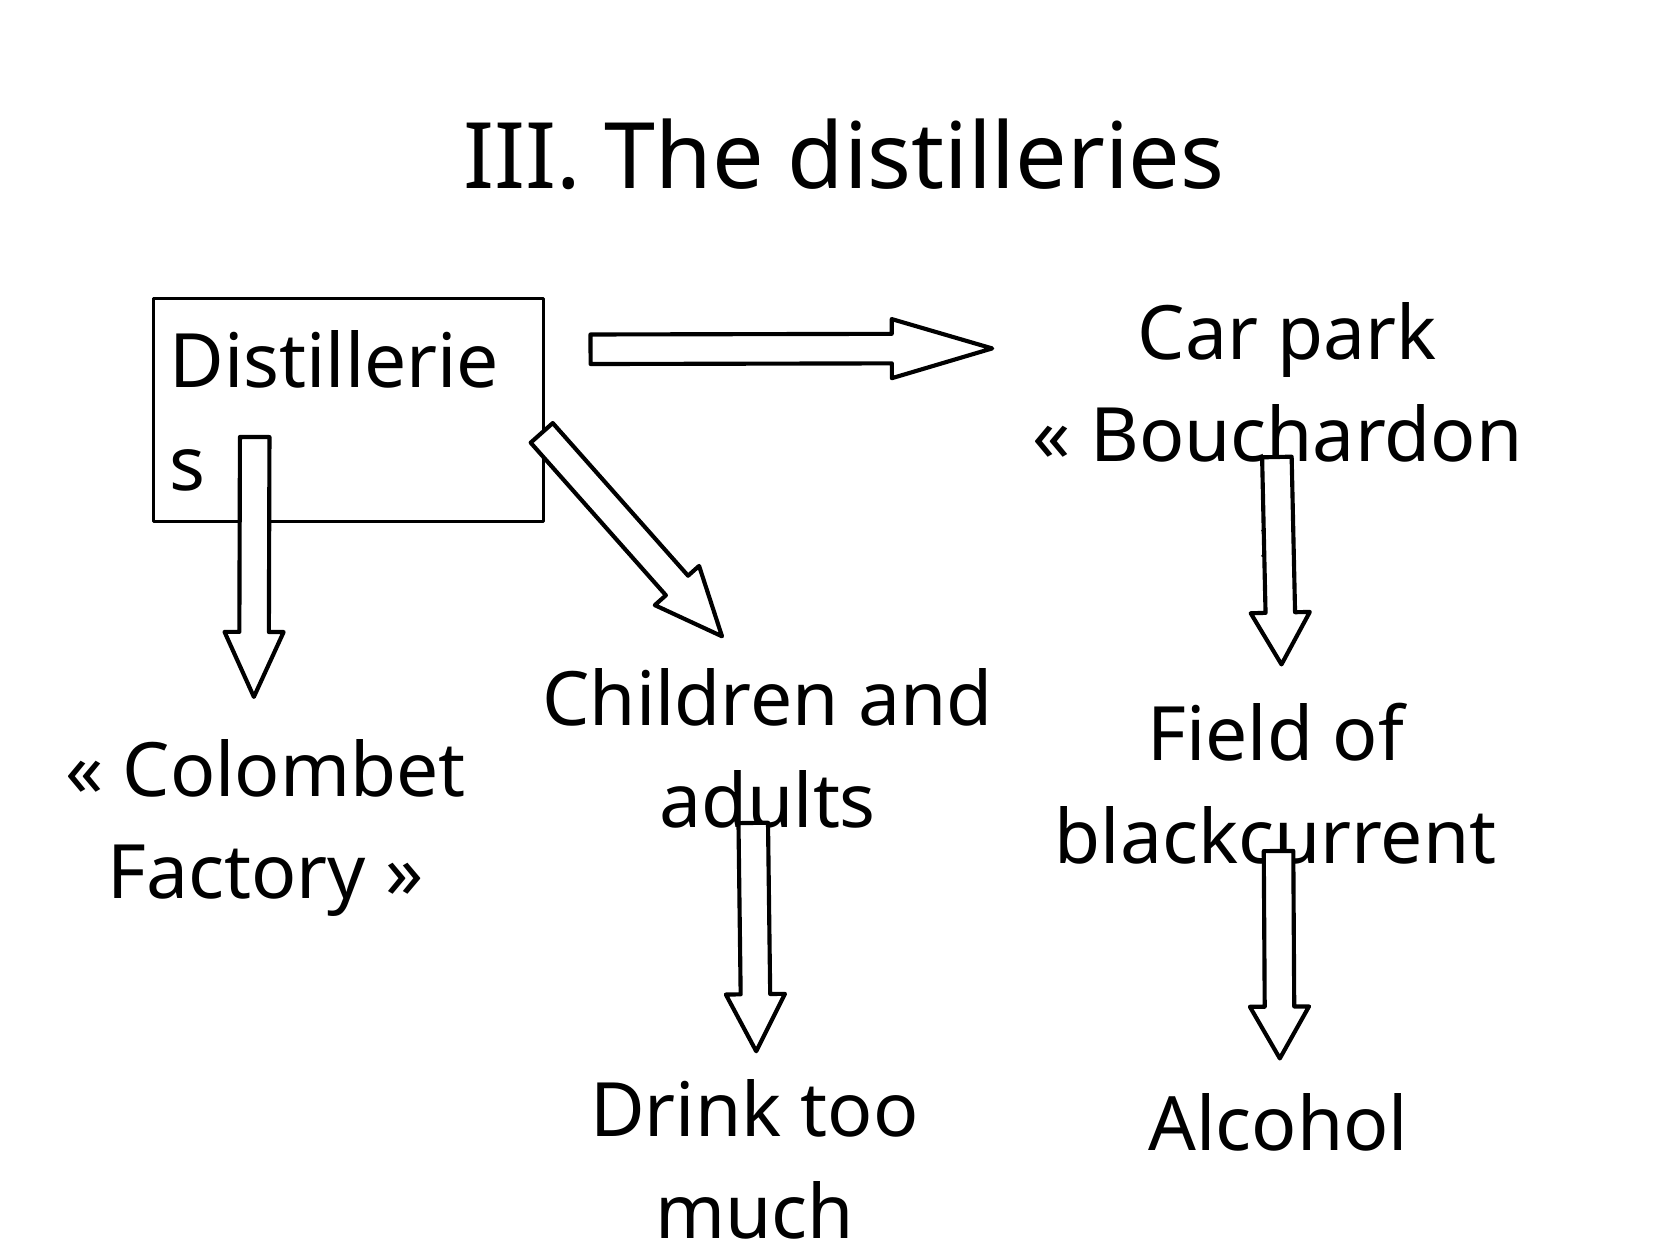

# III. The distilleries
Car park « Bouchardon »
Distilleries
Children and adults
Field of blackcurrent
« Colombet Factory »
Drink too much
Alcohol